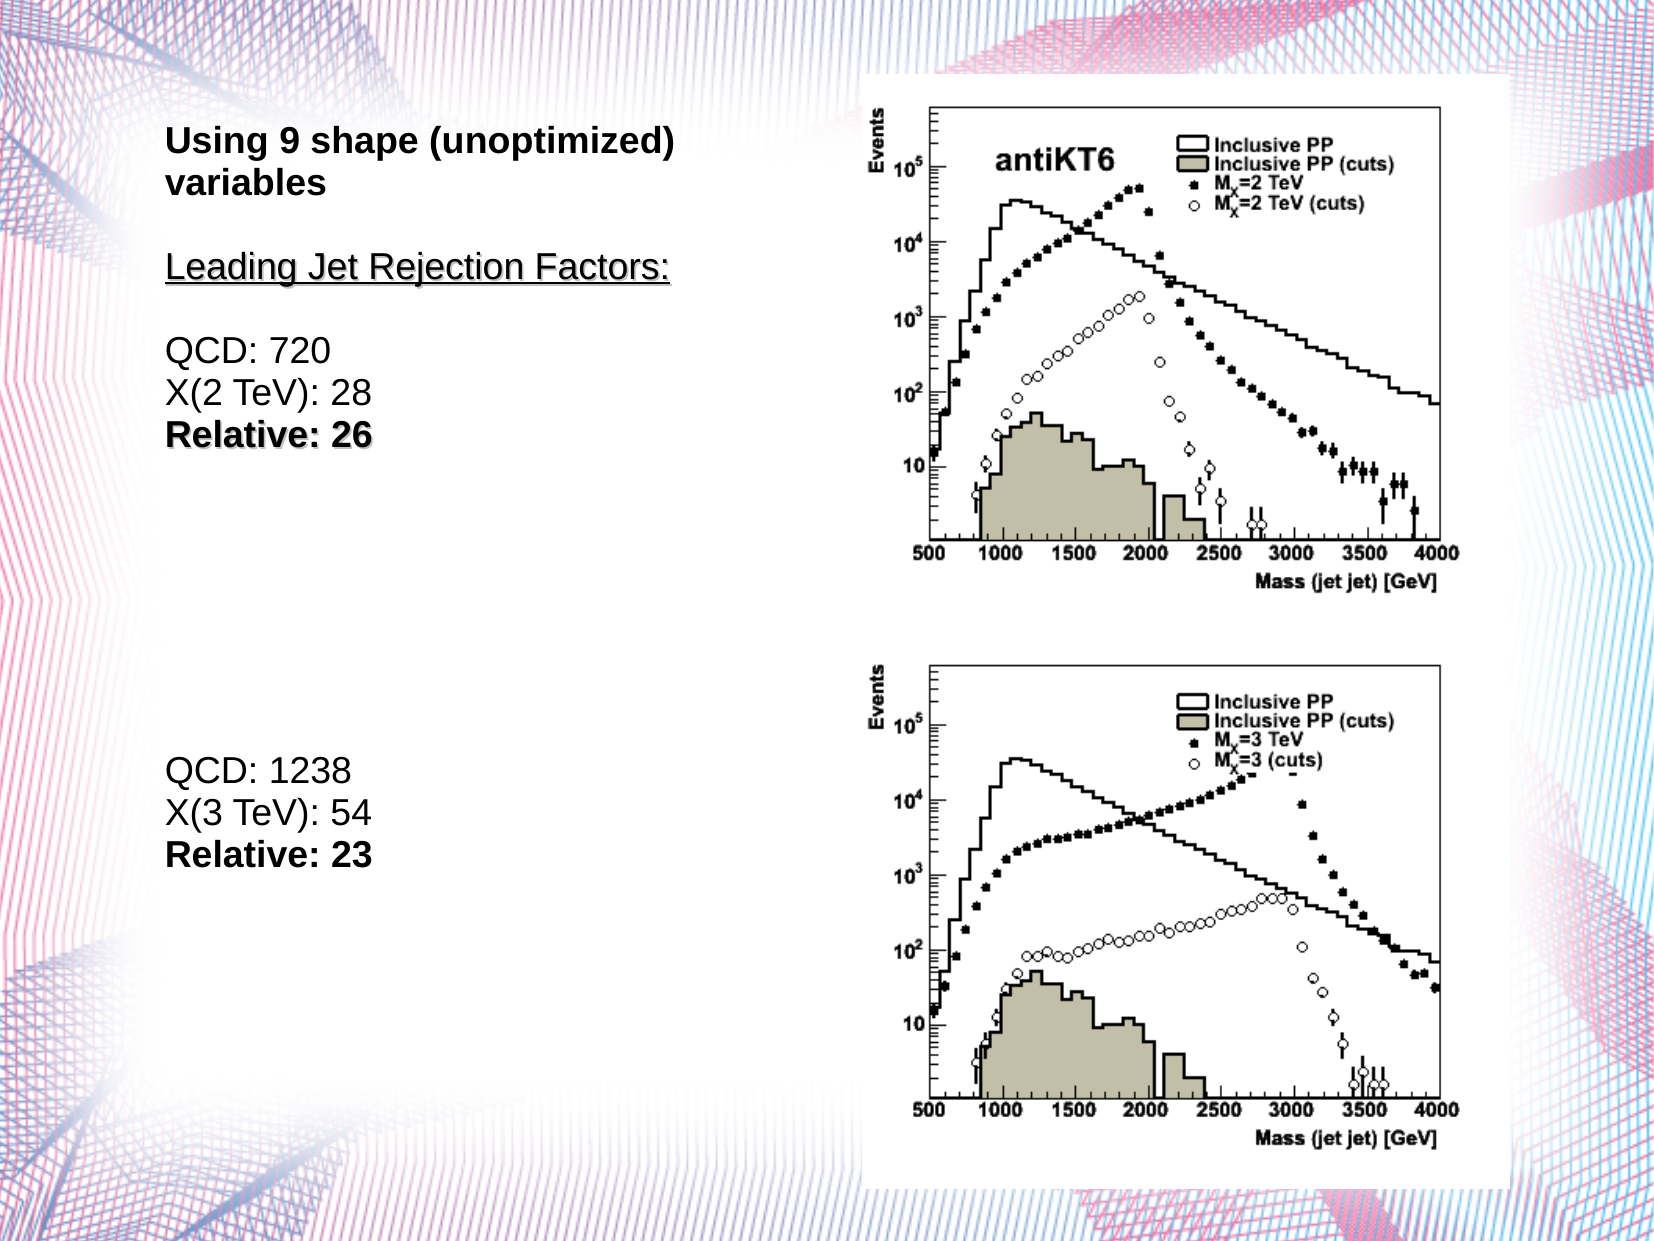

Using 9 shape (unoptimized) variables
Leading Jet Rejection Factors:
QCD: 720
X(2 TeV): 28
Relative: 26
QCD: 1238
X(3 TeV): 54
Relative: 23